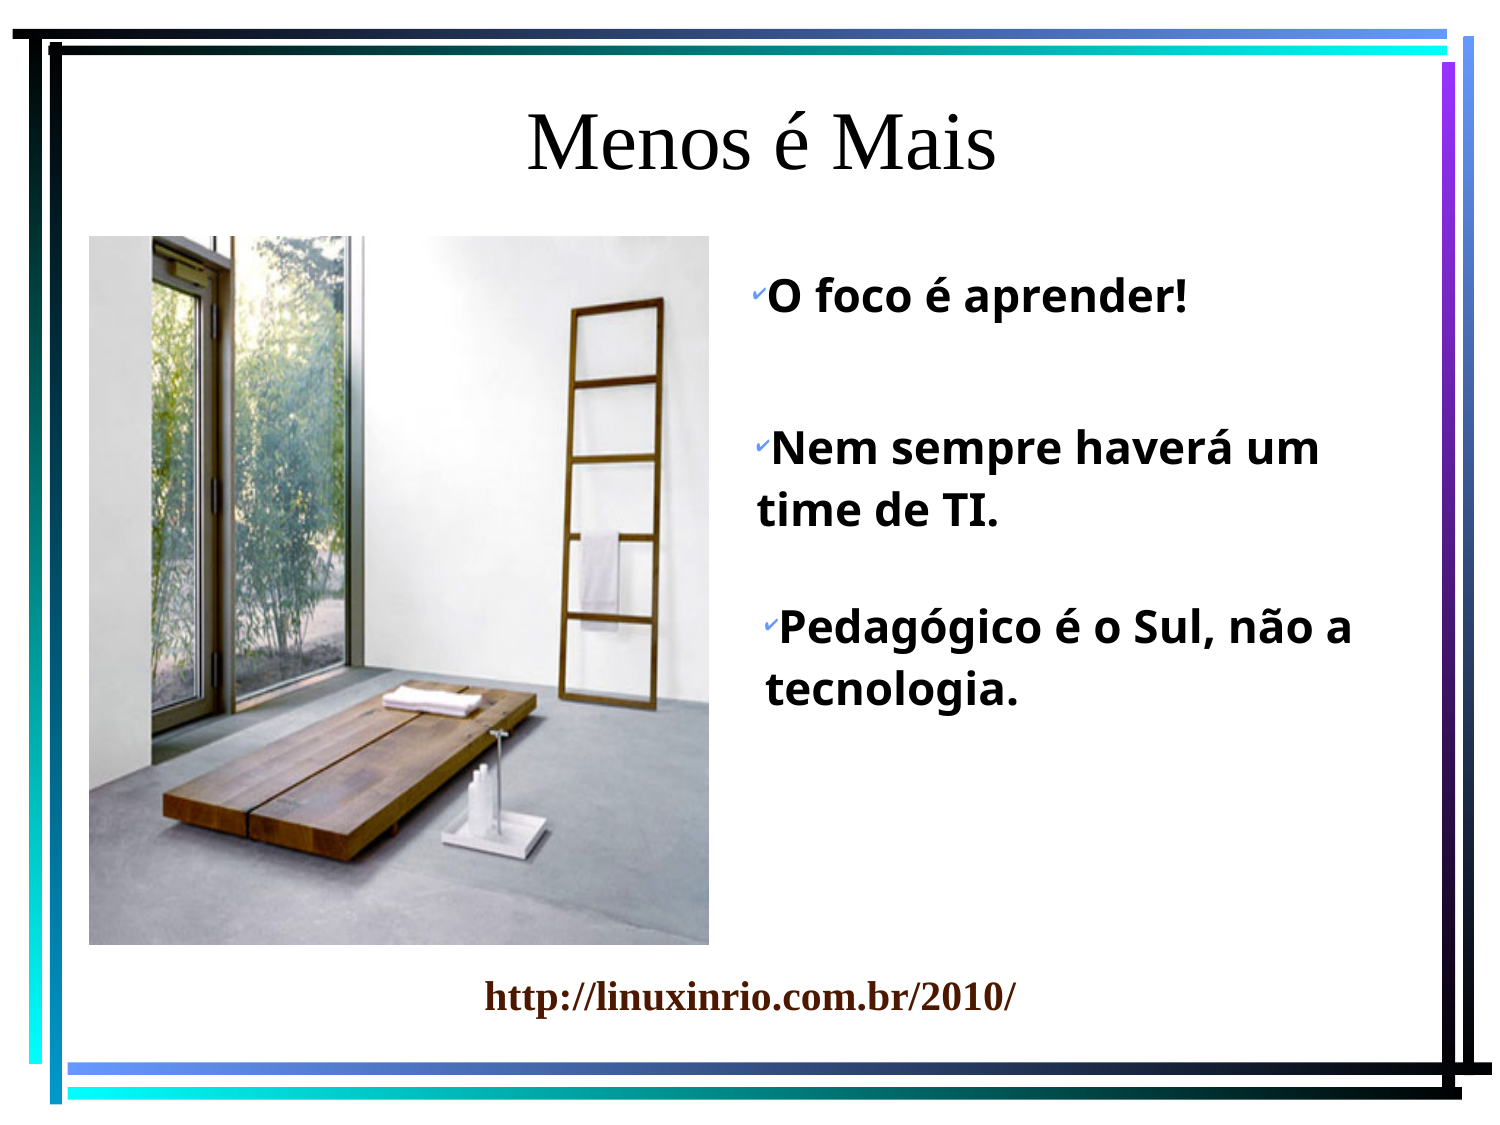

# Menos é Mais
O foco é aprender!
Nem sempre haverá um time de TI.
Pedagógico é o Sul, não a tecnologia.
 http://linuxinrio.com.br/2010/